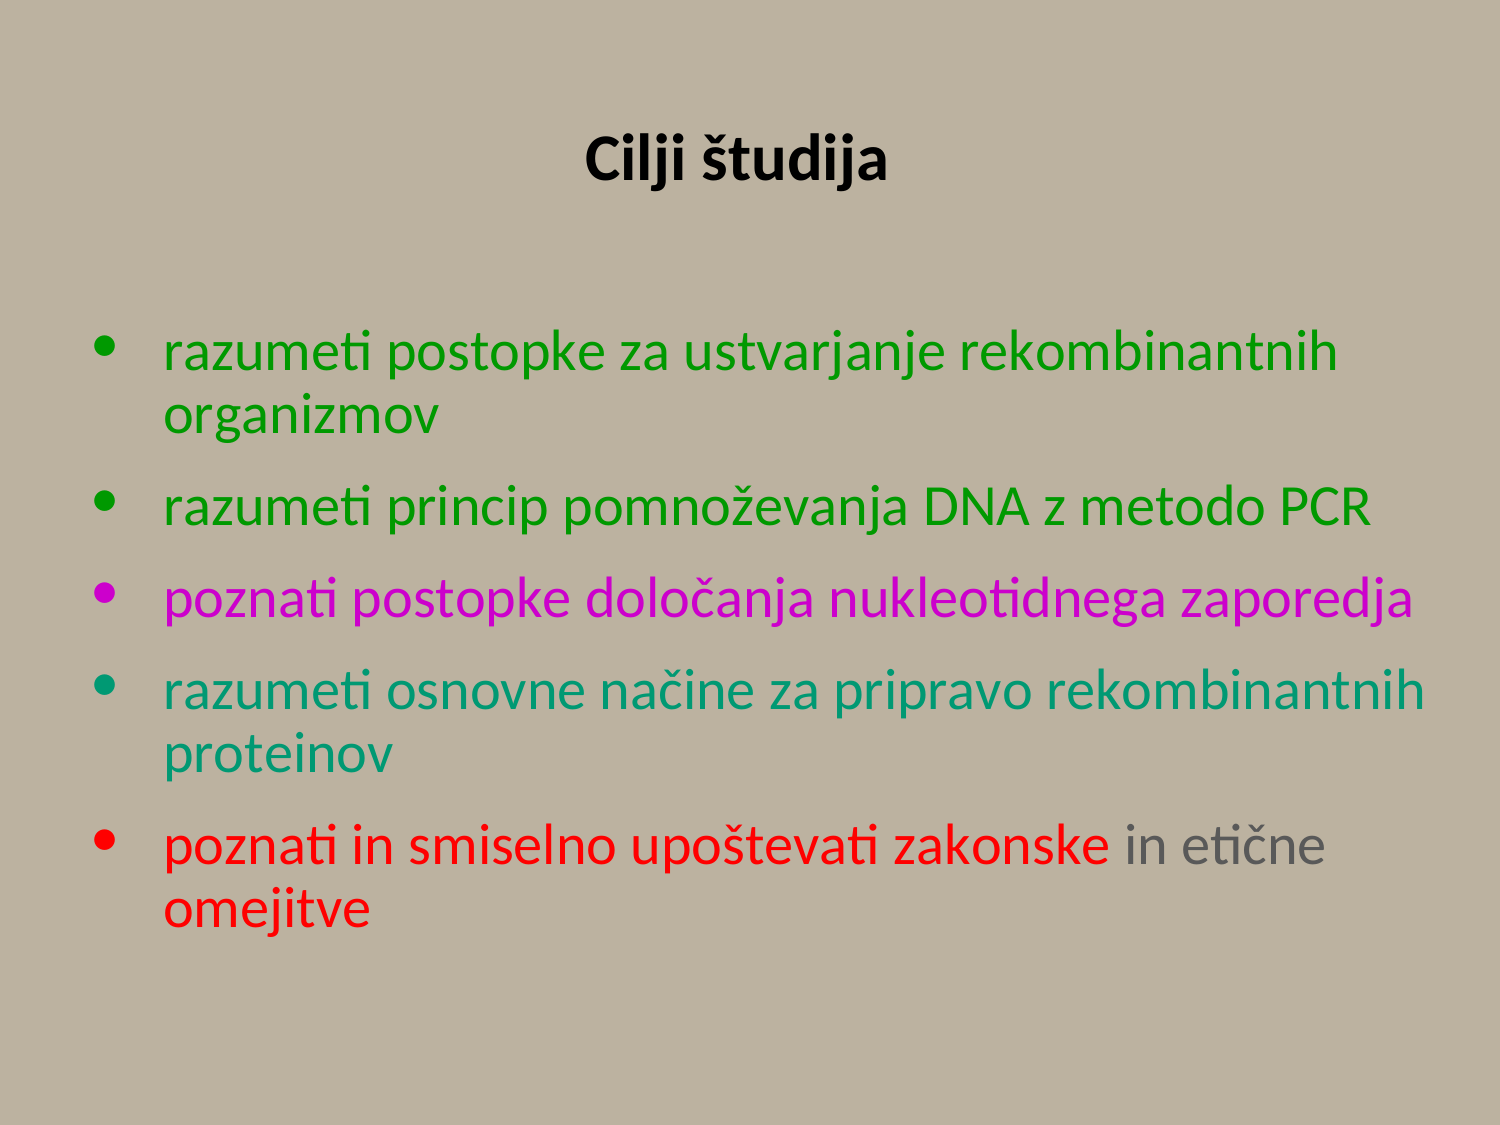

# Cilji študija
razumeti postopke za ustvarjanje rekombinantnih organizmov
razumeti princip pomnoževanja DNA z metodo PCR
poznati postopke določanja nukleotidnega zaporedja
razumeti osnovne načine za pripravo rekombinantnih proteinov
poznati in smiselno upoštevati zakonske in etične omejitve